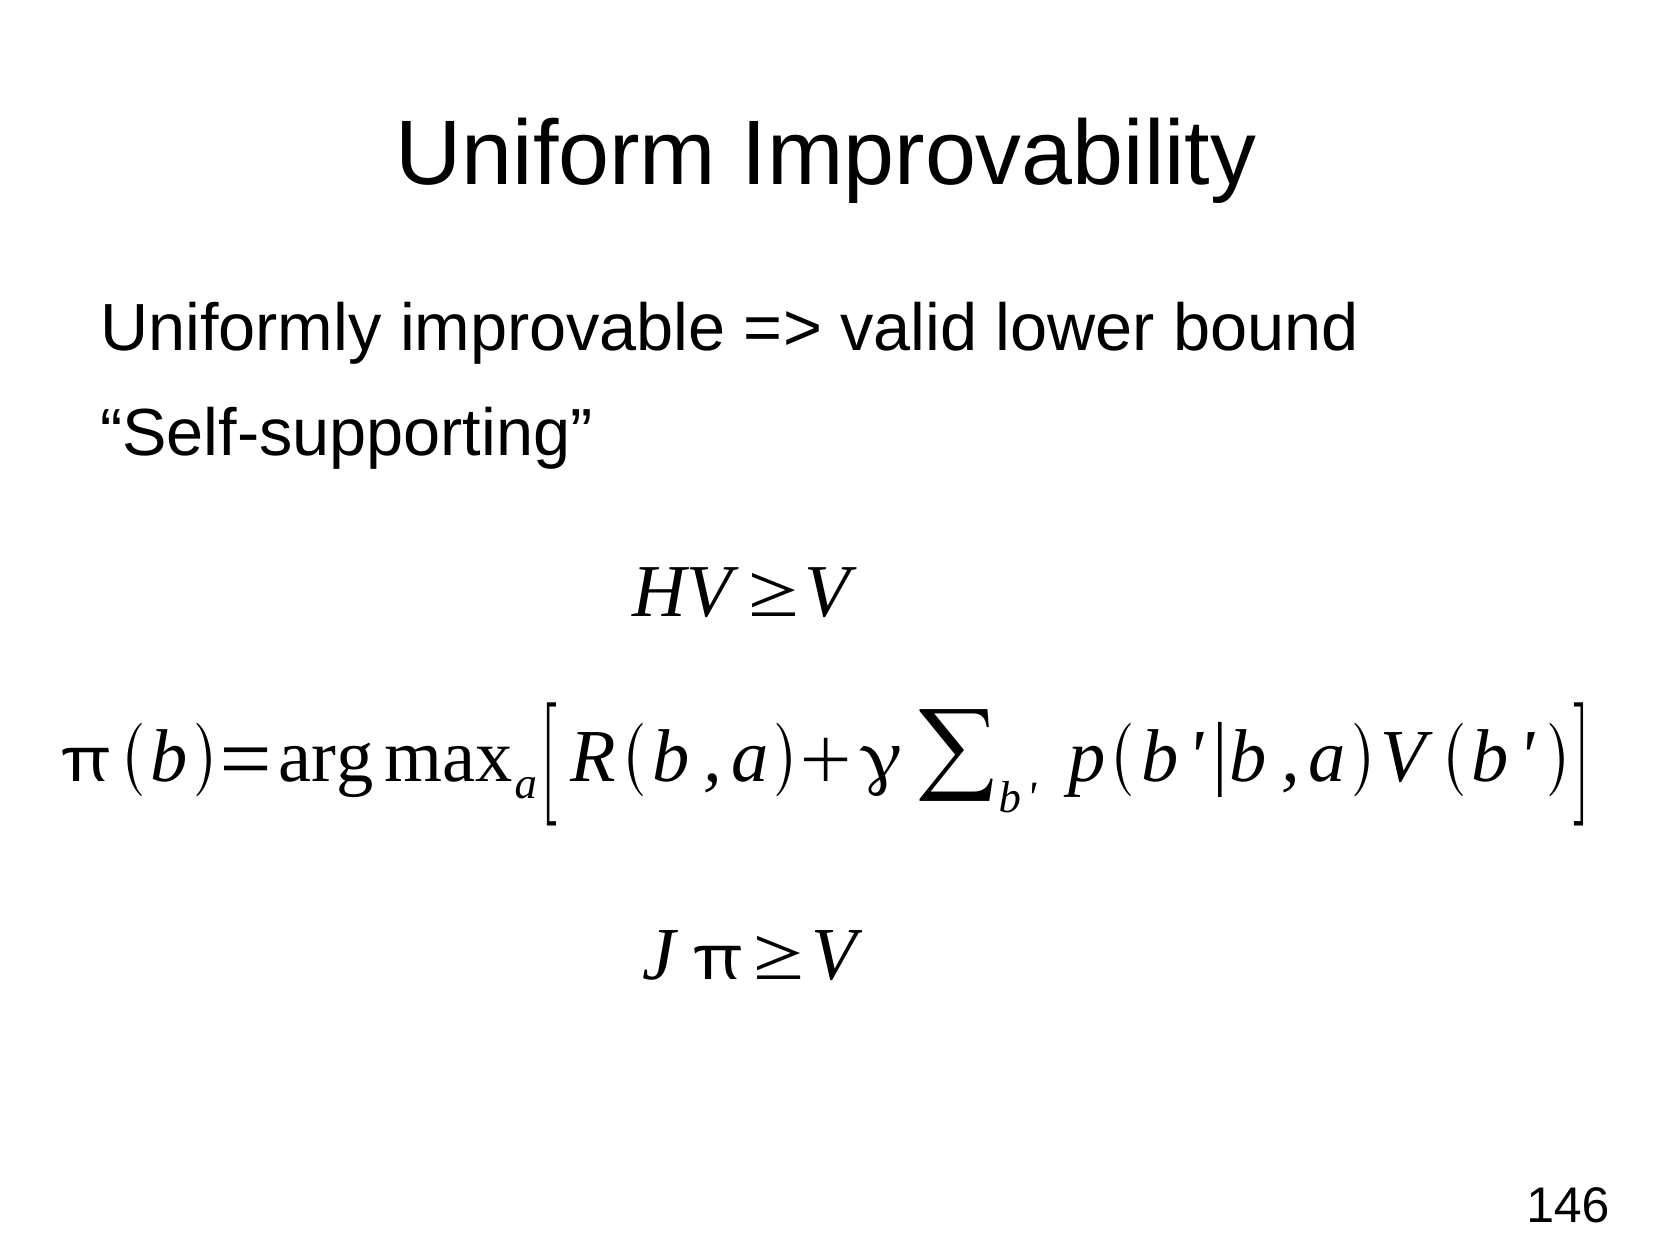

# Uniform Improvability
Uniformly improvable => valid lower bound
“Self-supporting”